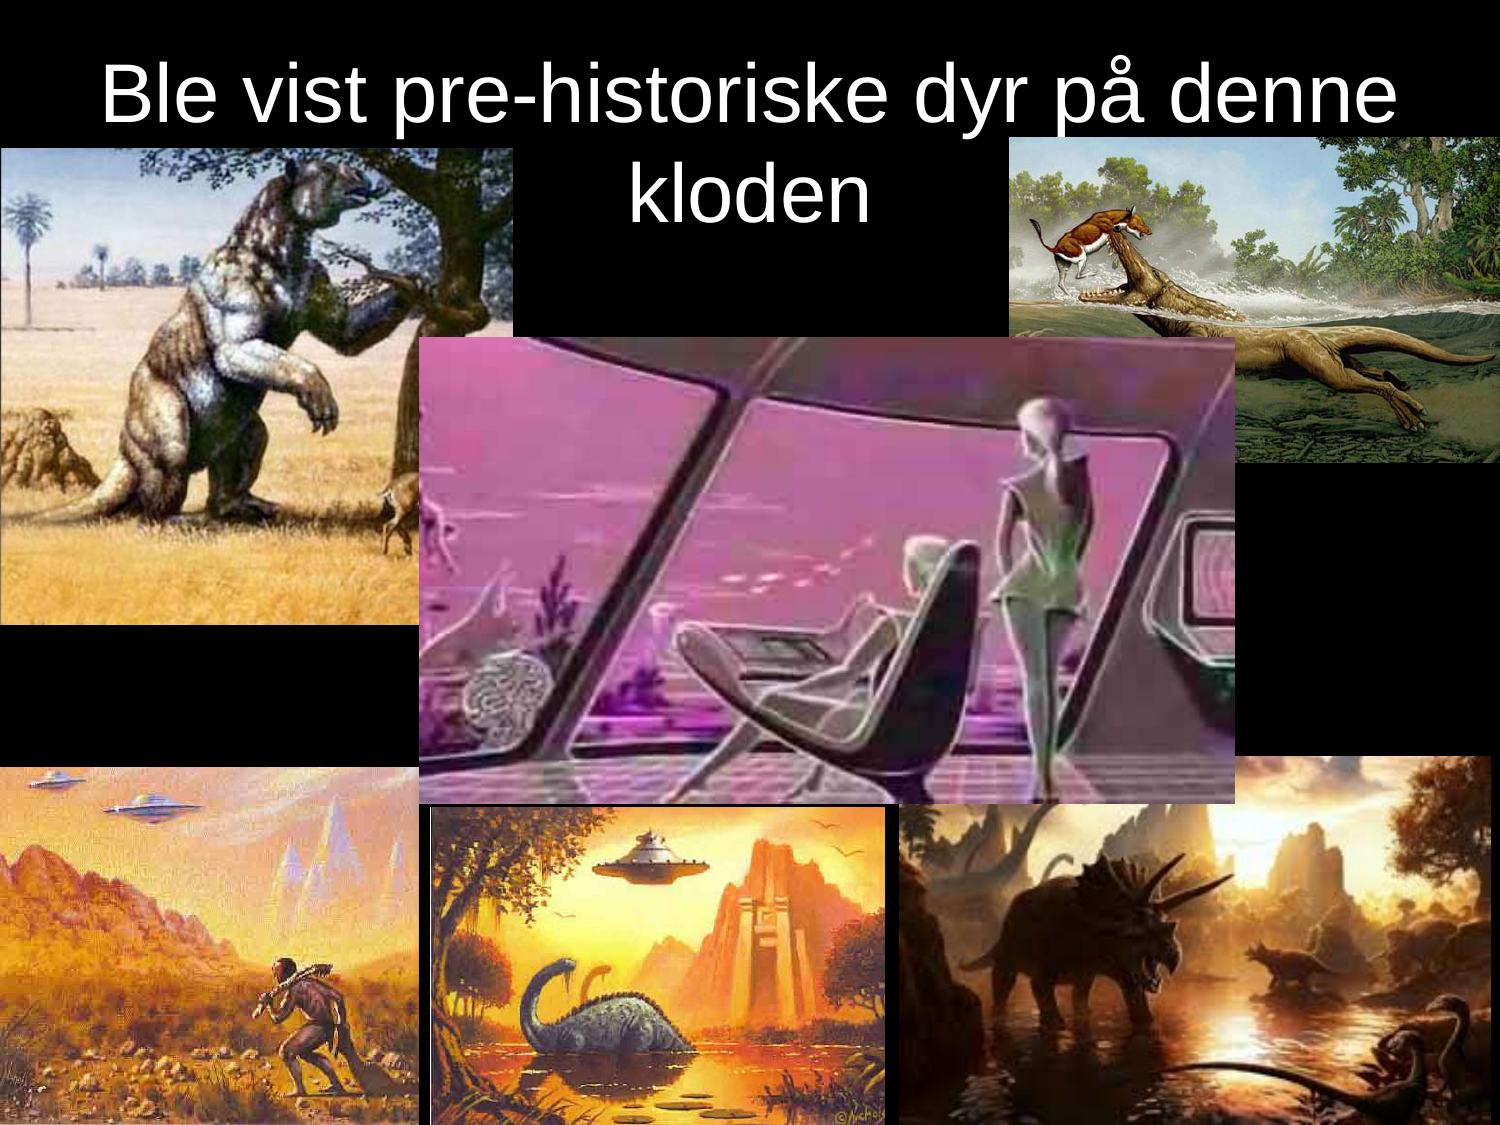

# Ble vist pre-historiske dyr på denne kloden